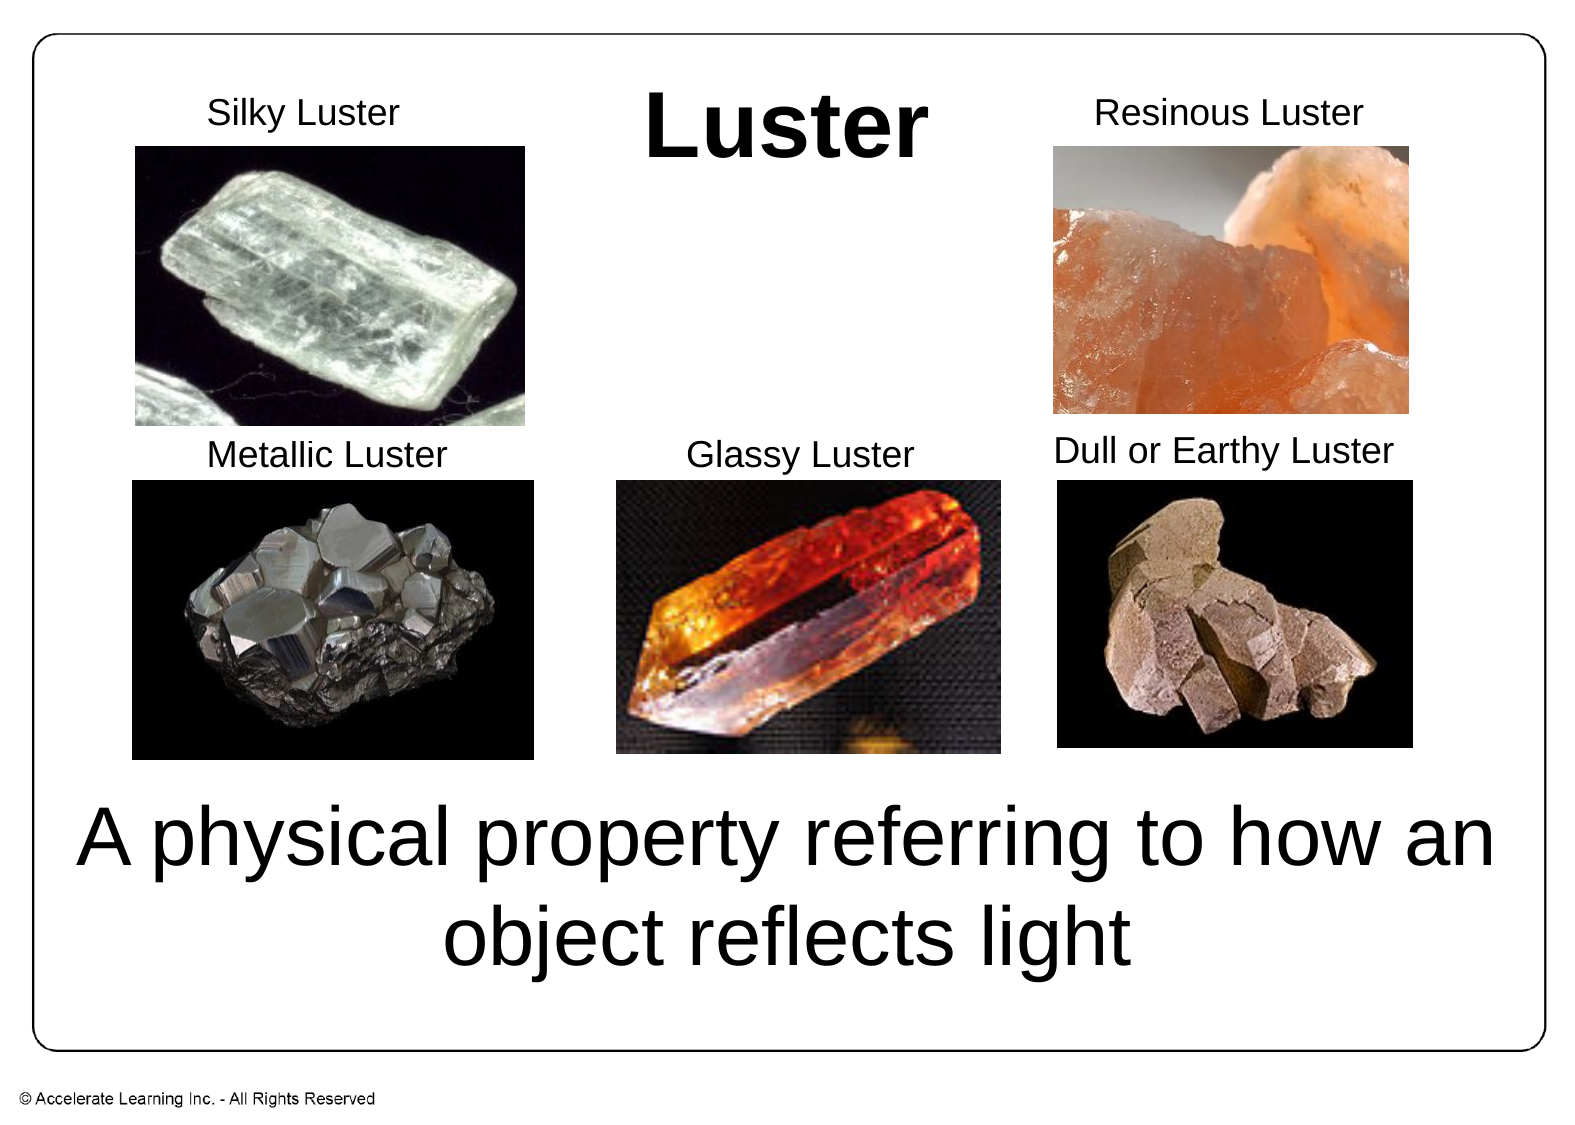

Luster
Silky Luster
Resinous Luster
Dull or Earthy Luster
Metallic Luster
Glassy Luster
A physical property referring to how an object reflects light